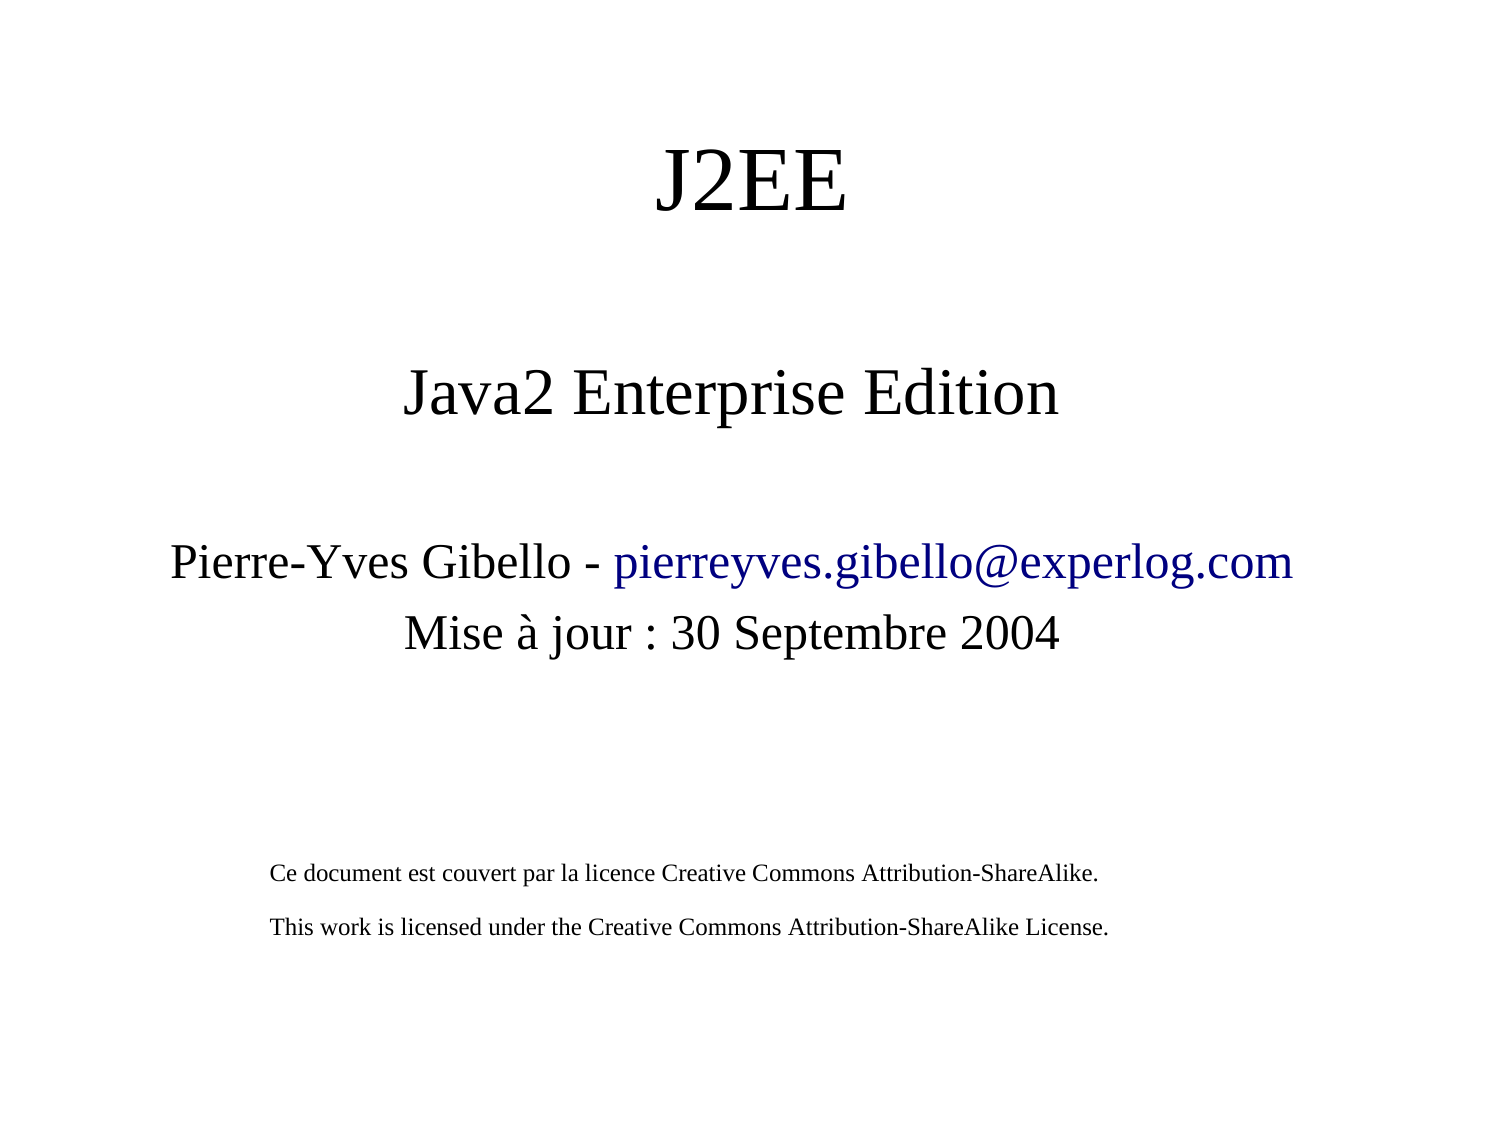

# J2EE
Java2 Enterprise Edition
Pierre-Yves Gibello - pierreyves.gibello@experlog.com
Mise à jour : 30 Septembre 2004
Ce document est couvert par la licence Creative Commons Attribution-ShareAlike.
This work is licensed under the Creative Commons Attribution-ShareAlike License.